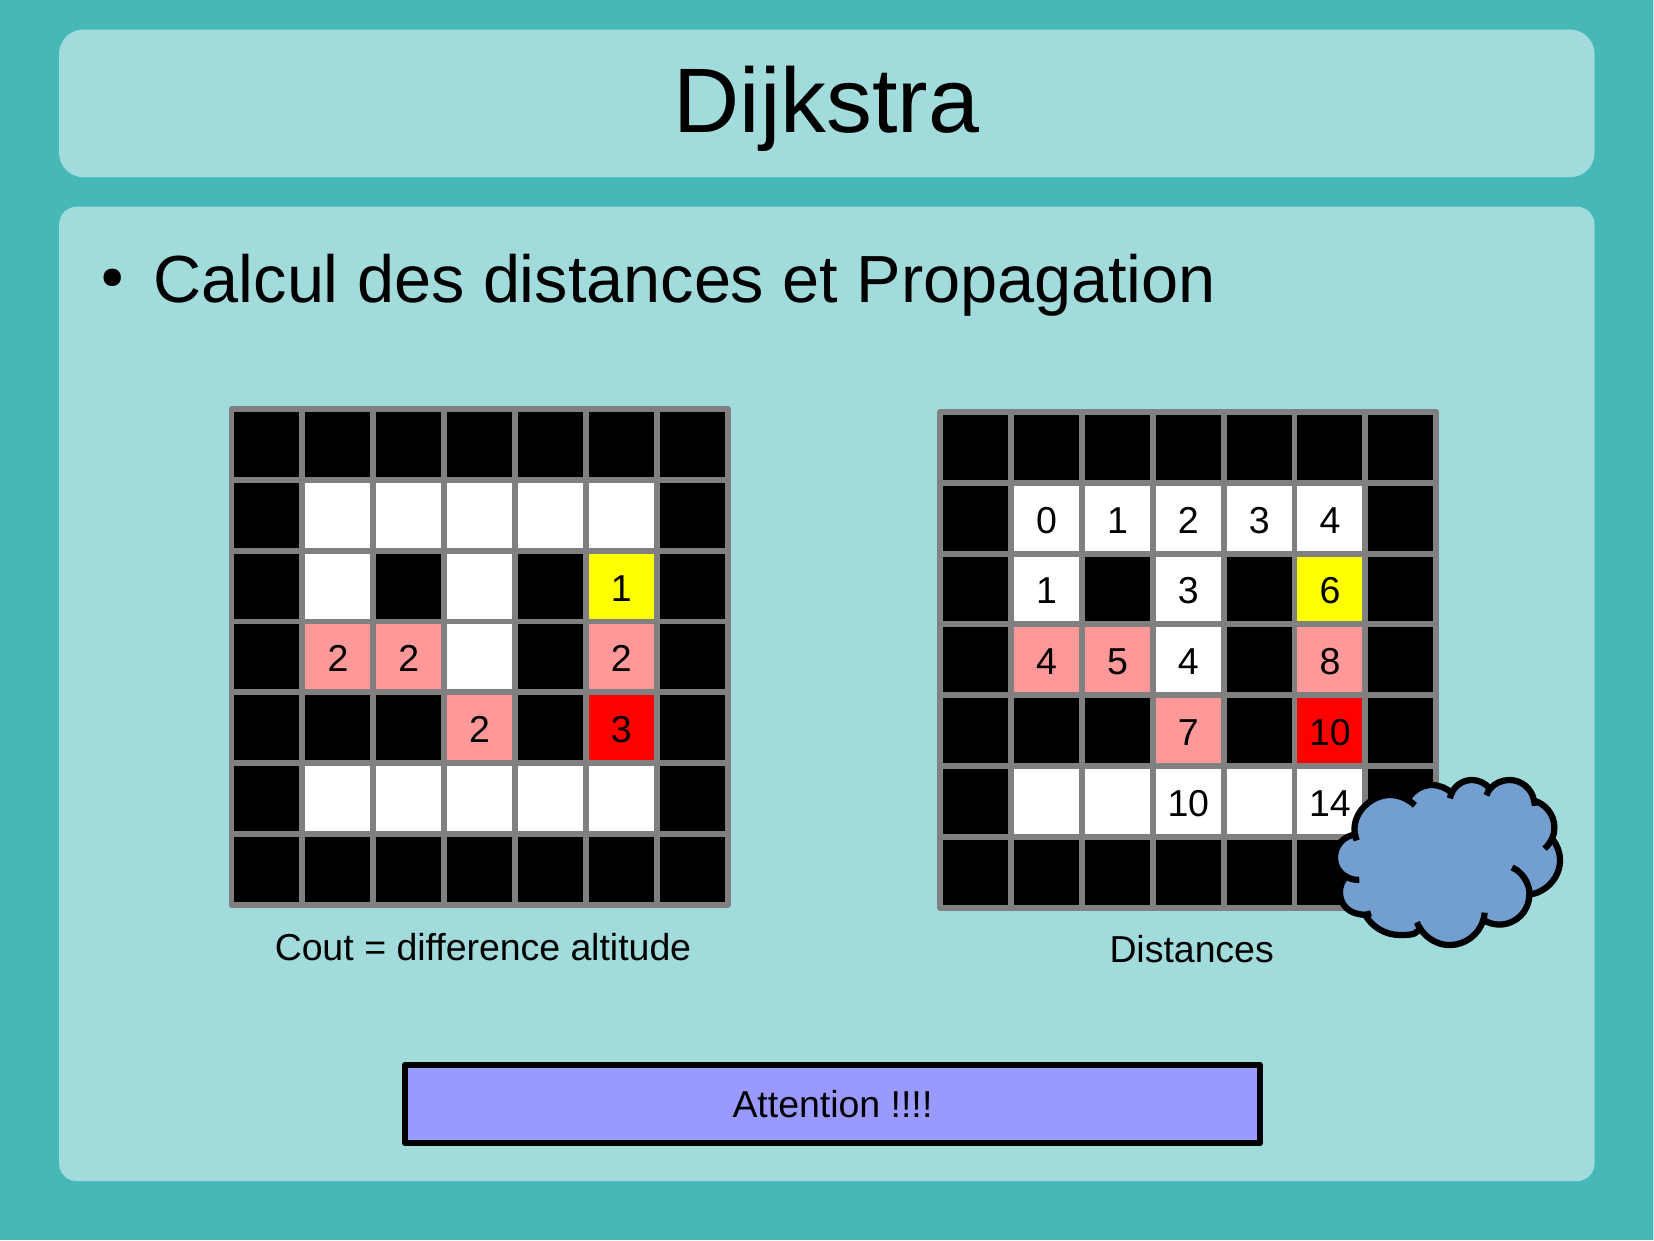

# Dijkstra
Calcul des distances et Propagation
1
2
2
2
2
3
Cout = difference altitude
0
1
2
3
4
1
3
6
4
5
4
8
7
10
10
14
Distances
Attention !!!!